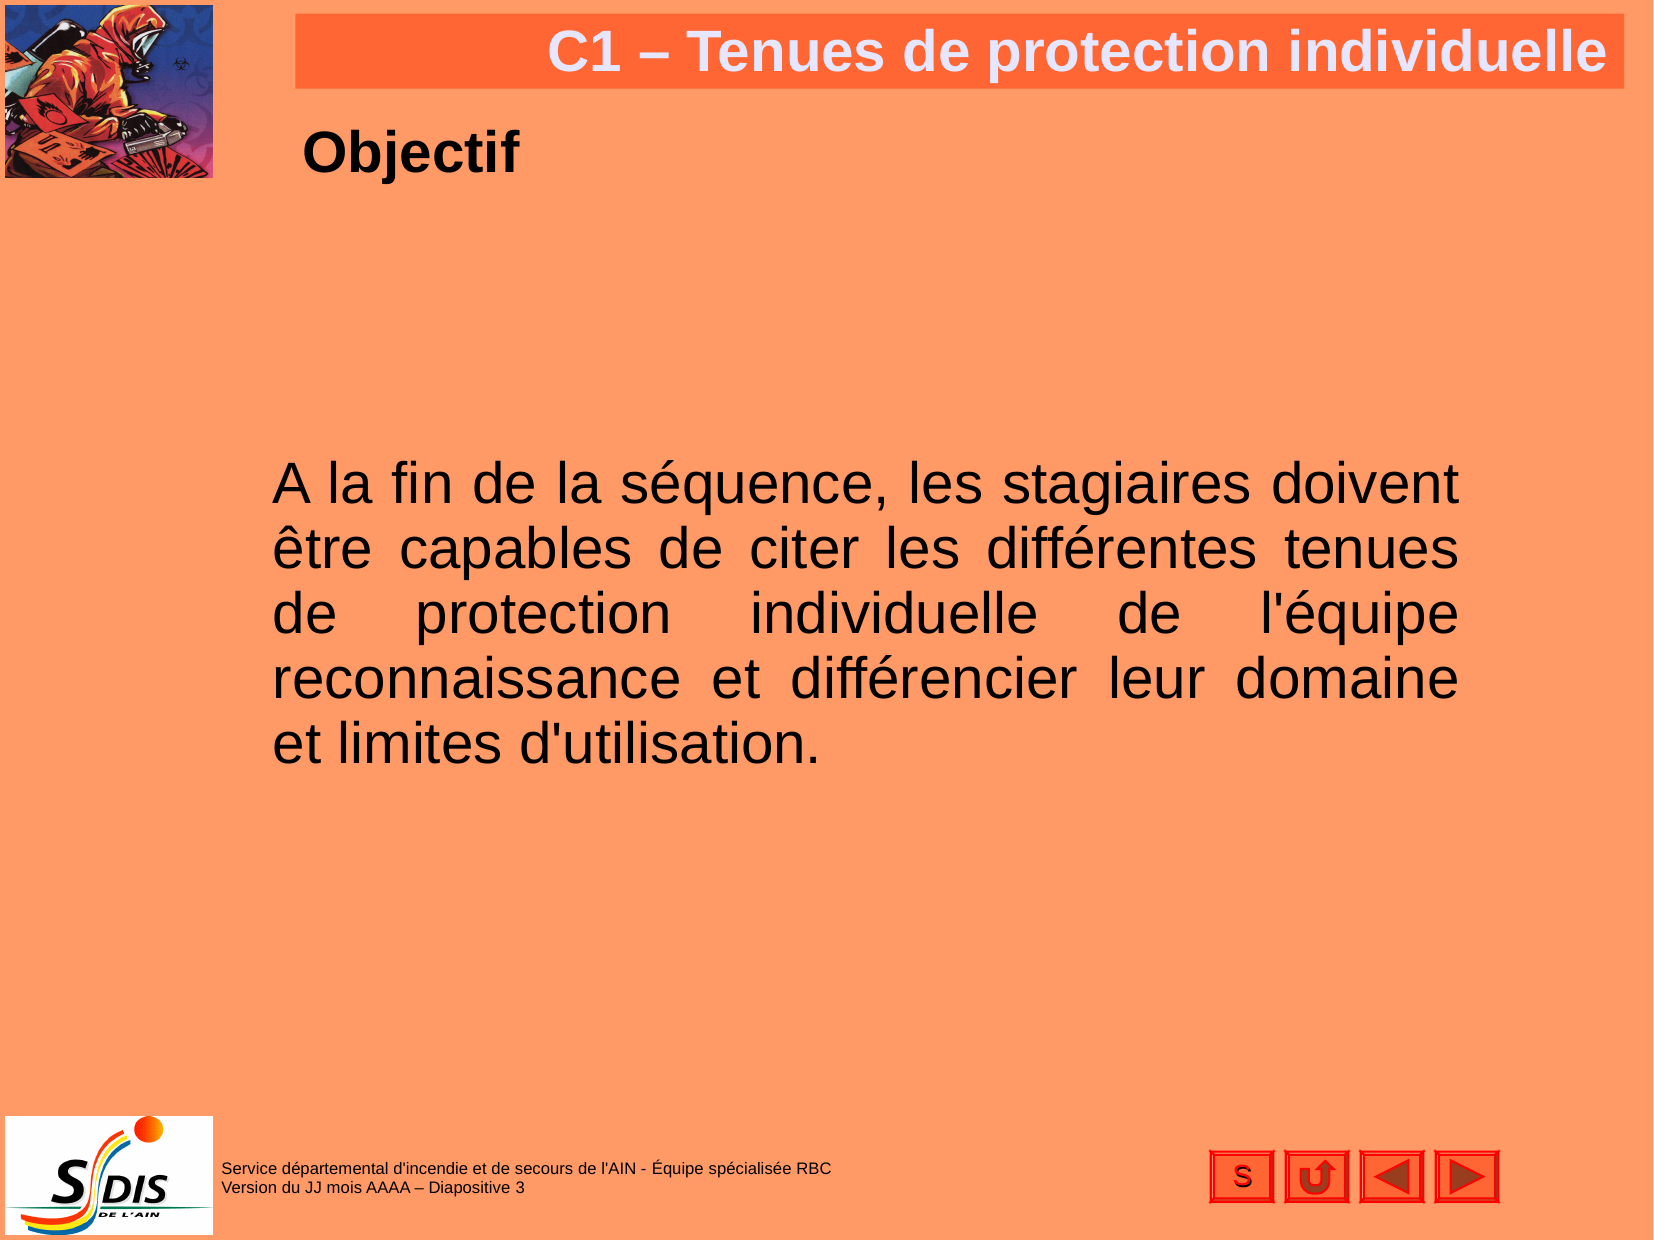

C1 – Tenues de protection individuelle
Objectif
# A la fin de la séquence, les stagiaires doivent être capables de citer les différentes tenues de protection individuelle de l'équipe reconnaissance et différencier leur domaine et limites d'utilisation.